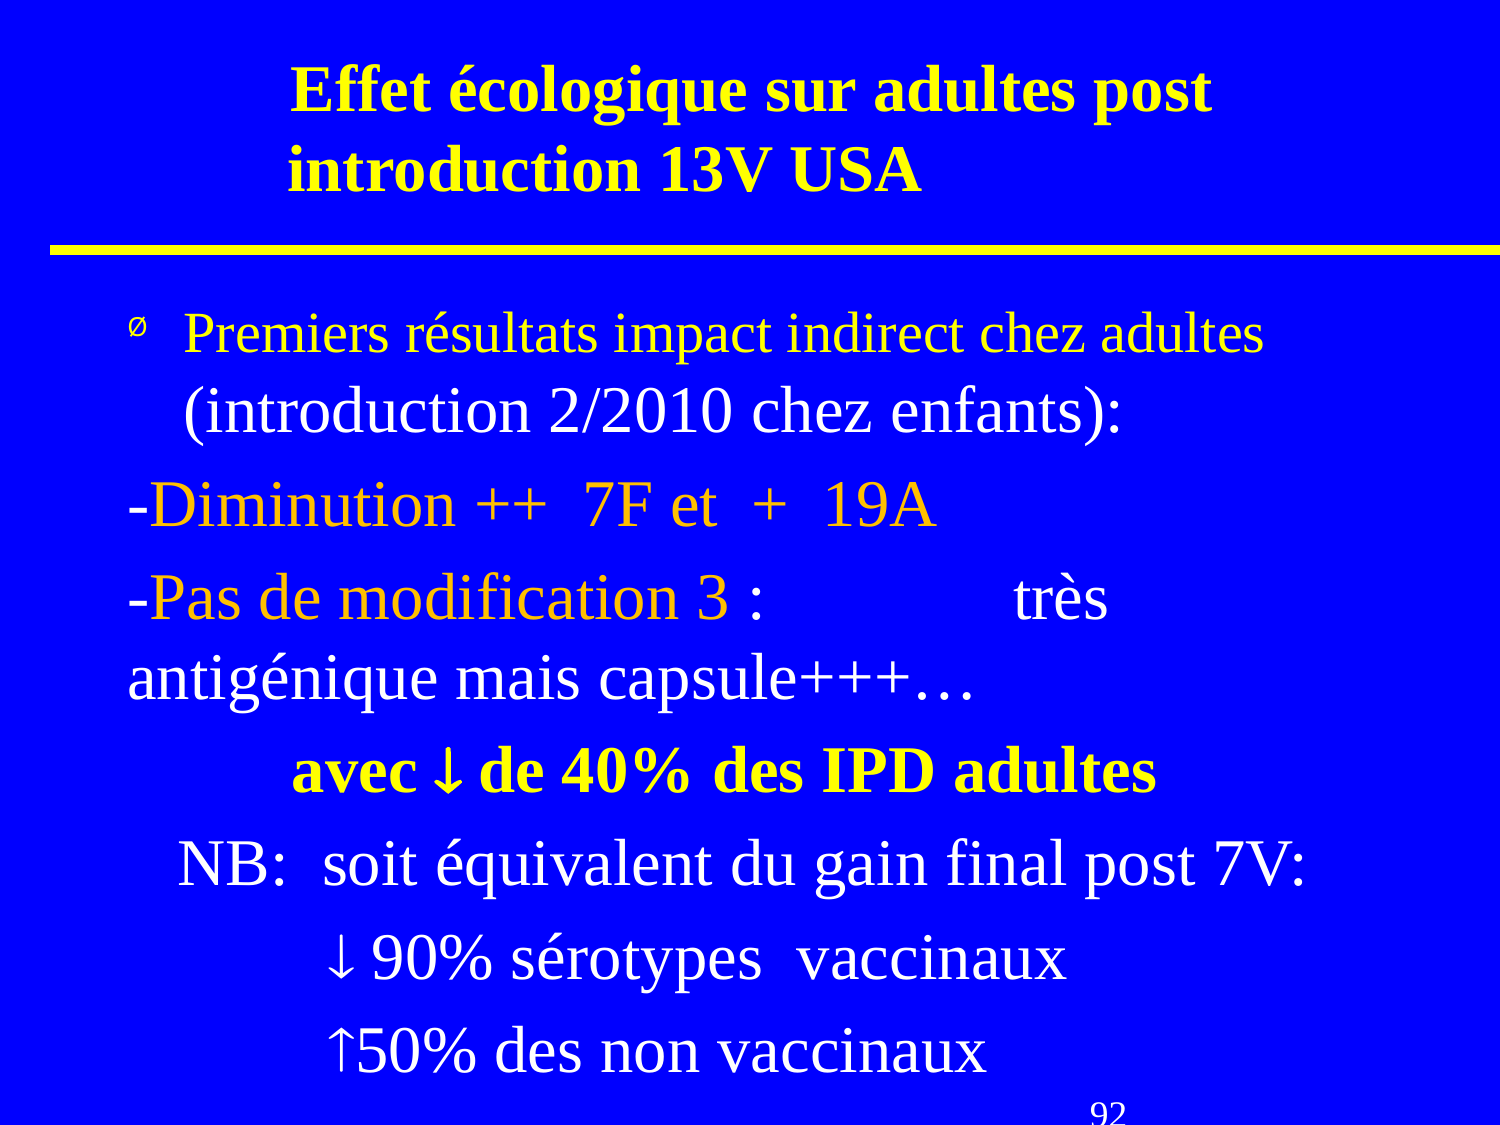

# Effet écologique sur adultes post 	 		introduction 13V USA
Premiers résultats impact indirect chez adultes		(introduction 2/2010 chez enfants):
-Diminution ++ 7F et + 19A
-Pas de modification 3 :				très antigénique mais capsule+++…
 		 avec  de 40% des IPD adultes
 NB: soit équivalent du gain final post 7V:
  90% sérotypes vaccinaux
 50% des non vaccinaux